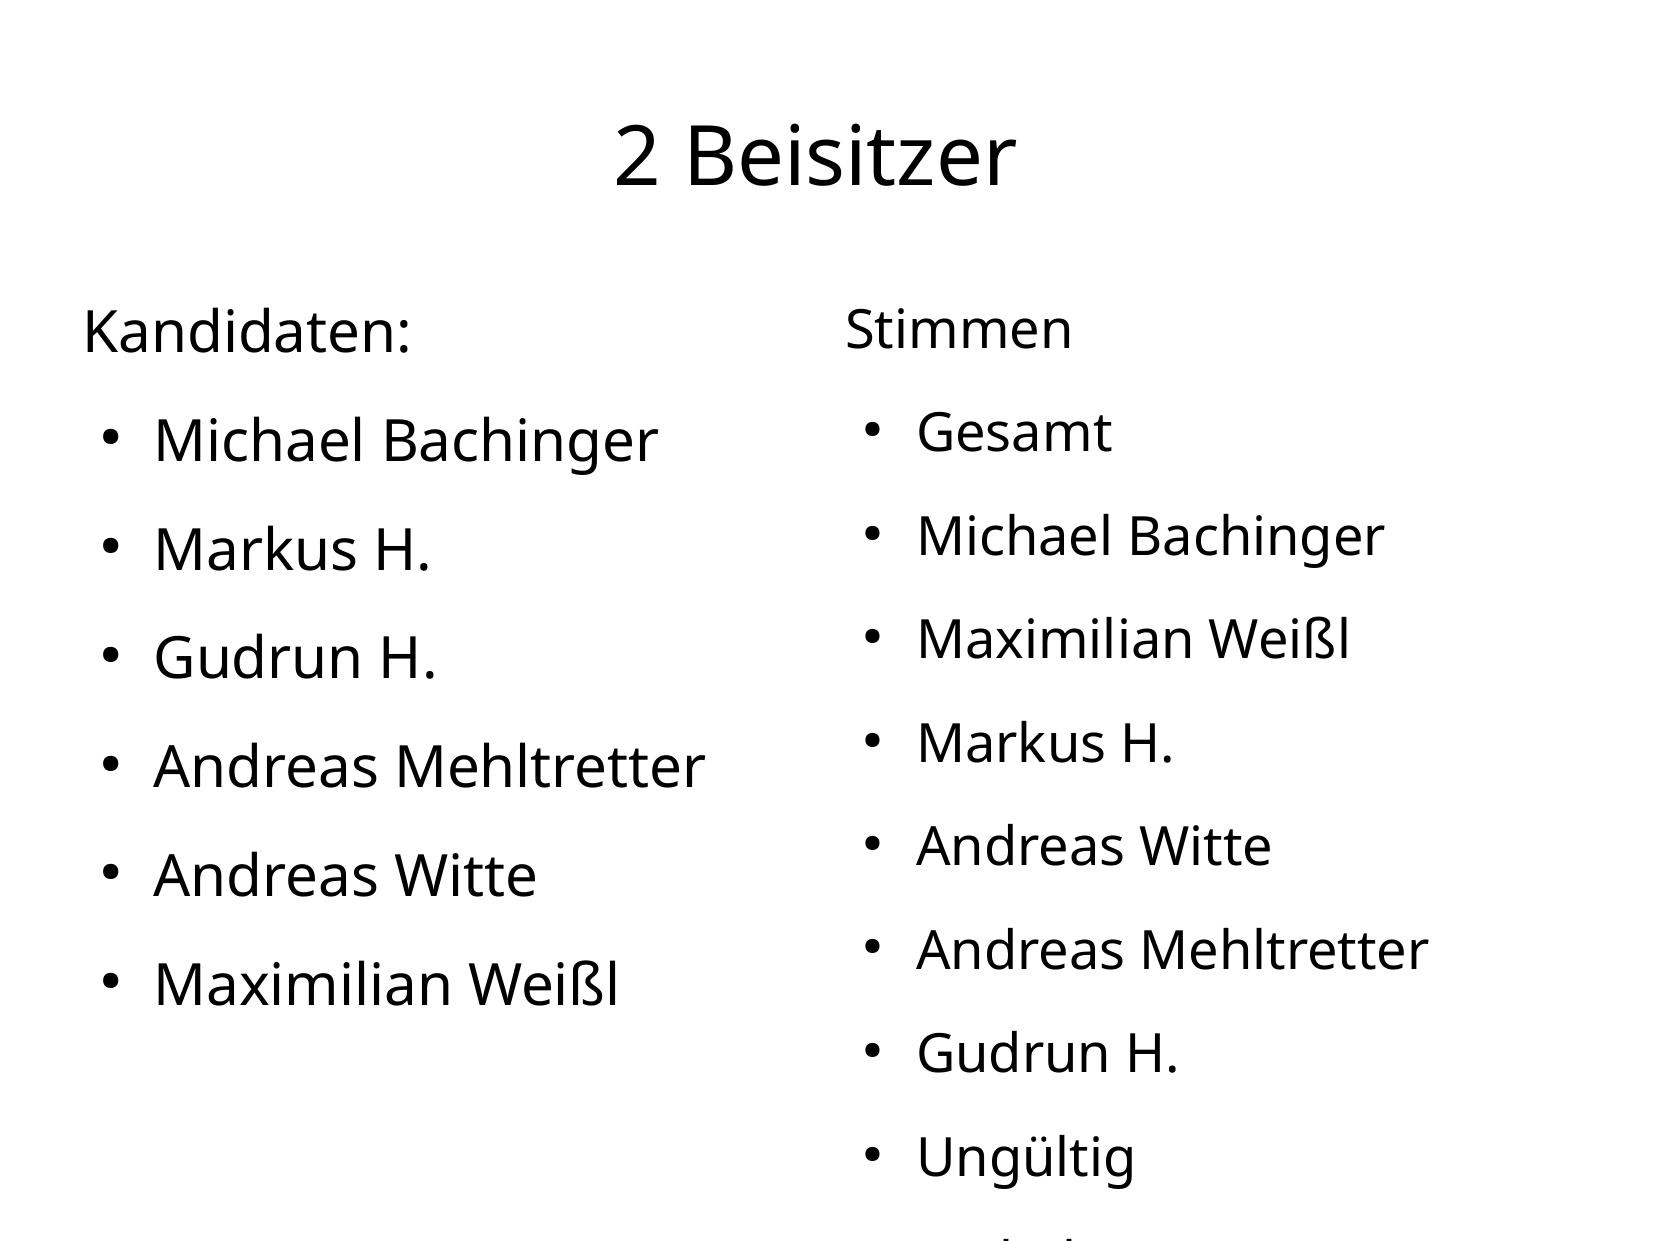

# 2 Beisitzer
Kandidaten:
Michael Bachinger
Markus H.
Gudrun H.
Andreas Mehltretter
Andreas Witte
Maximilian Weißl
Stimmen
Gesamt
Michael Bachinger
Maximilian Weißl
Markus H.
Andreas Witte
Andreas Mehltretter
Gudrun H.
Ungültig
Enthaltungen